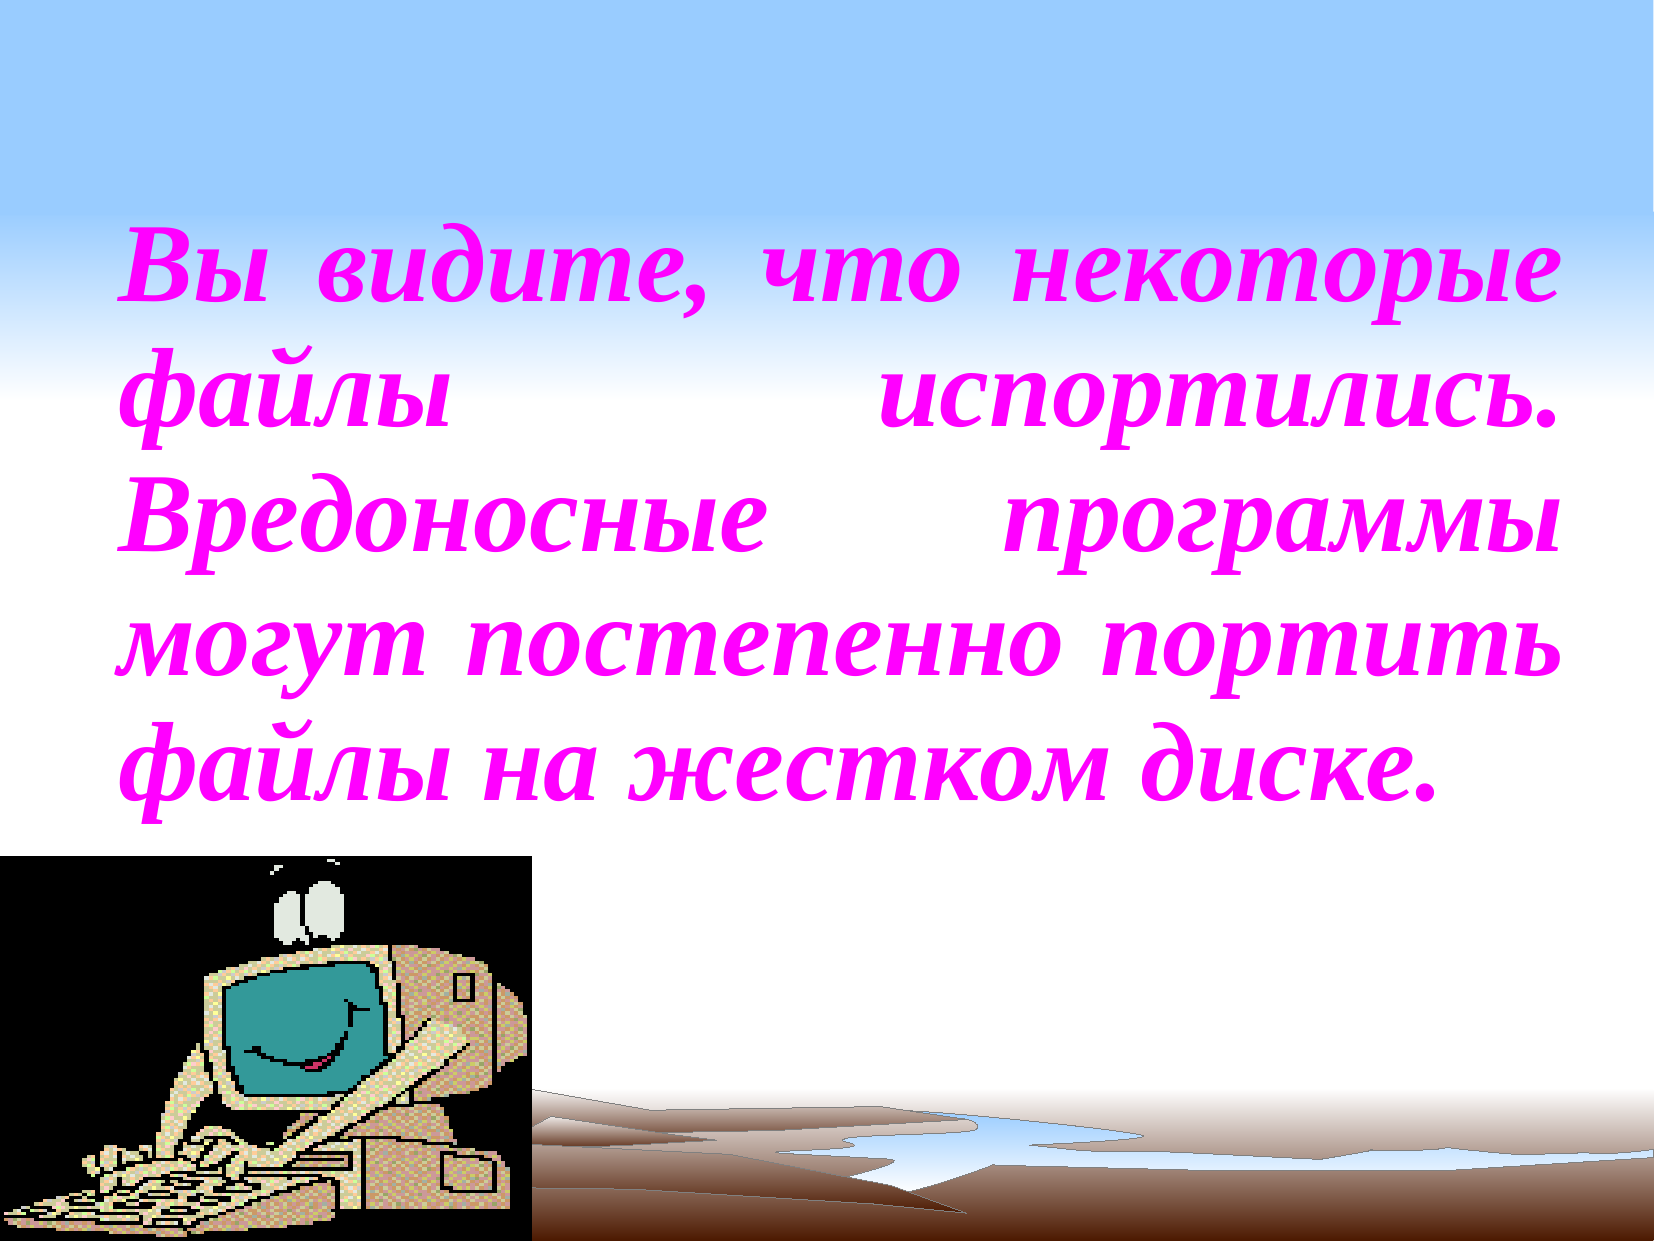

Вы видите, что некоторые файлы испортились. Вредоносные программы могут постепенно портить файлы на жестком диске.